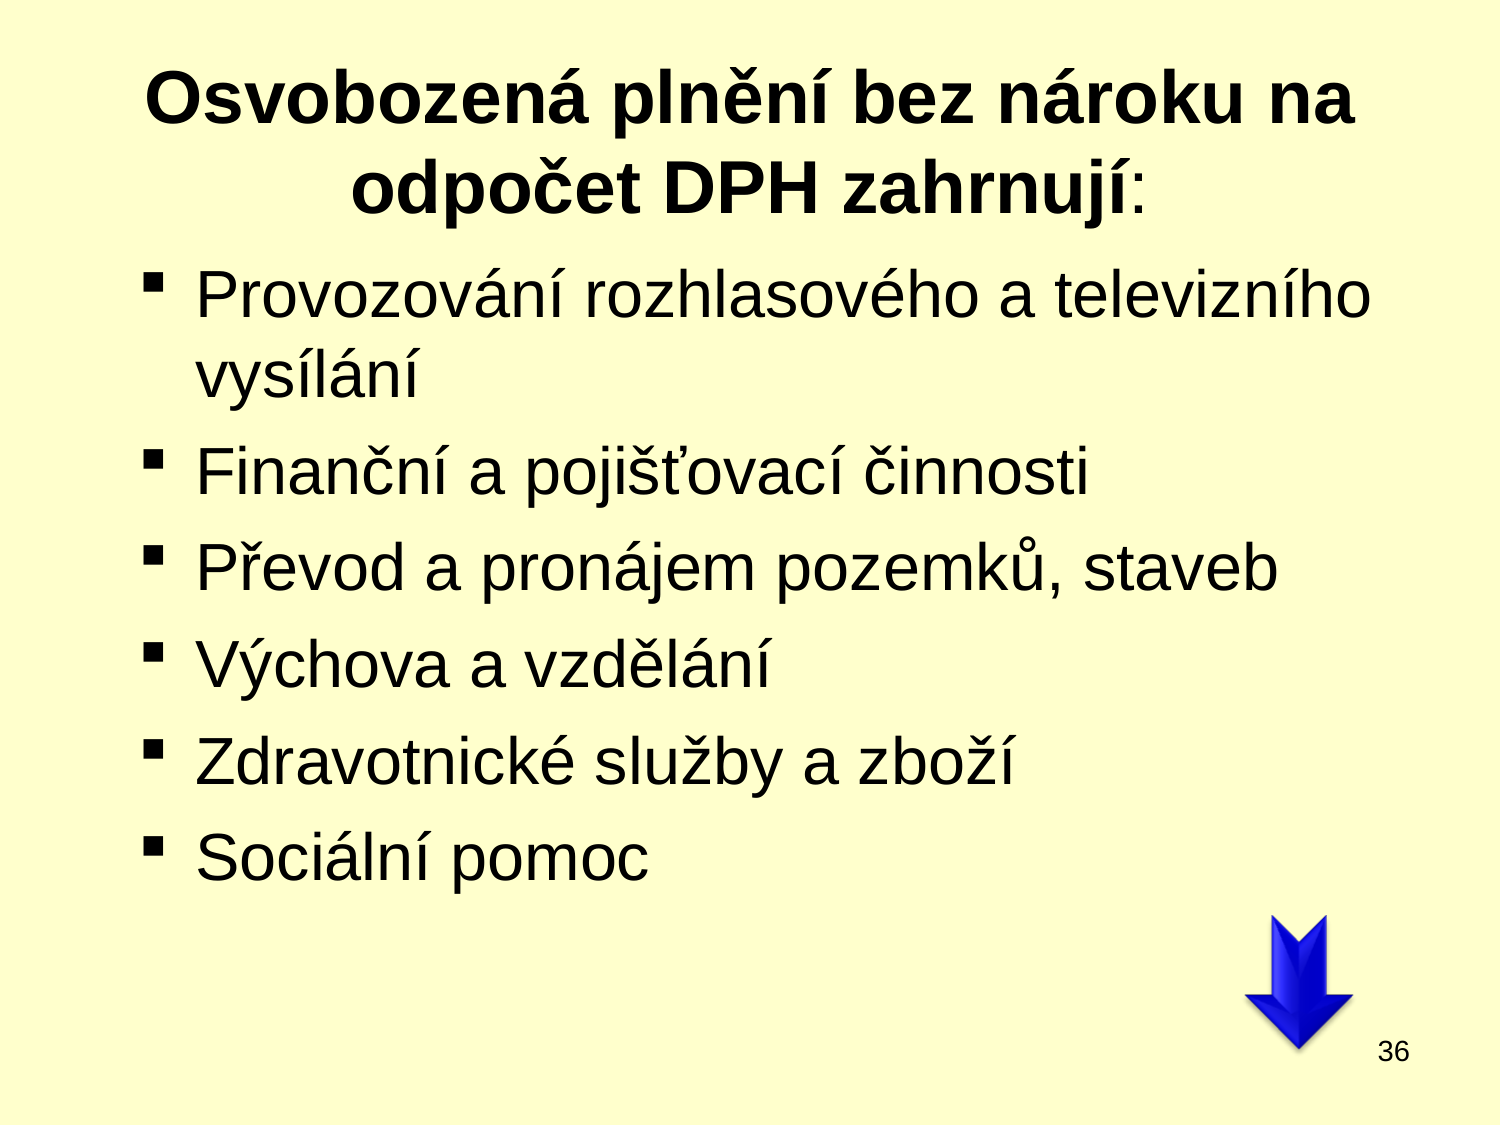

# Osvobozená plnění bez nároku na odpočet DPH zahrnují:
Provozování rozhlasového a televizního vysílání
Finanční a pojišťovací činnosti
Převod a pronájem pozemků, staveb
Výchova a vzdělání
Zdravotnické služby a zboží
Sociální pomoc